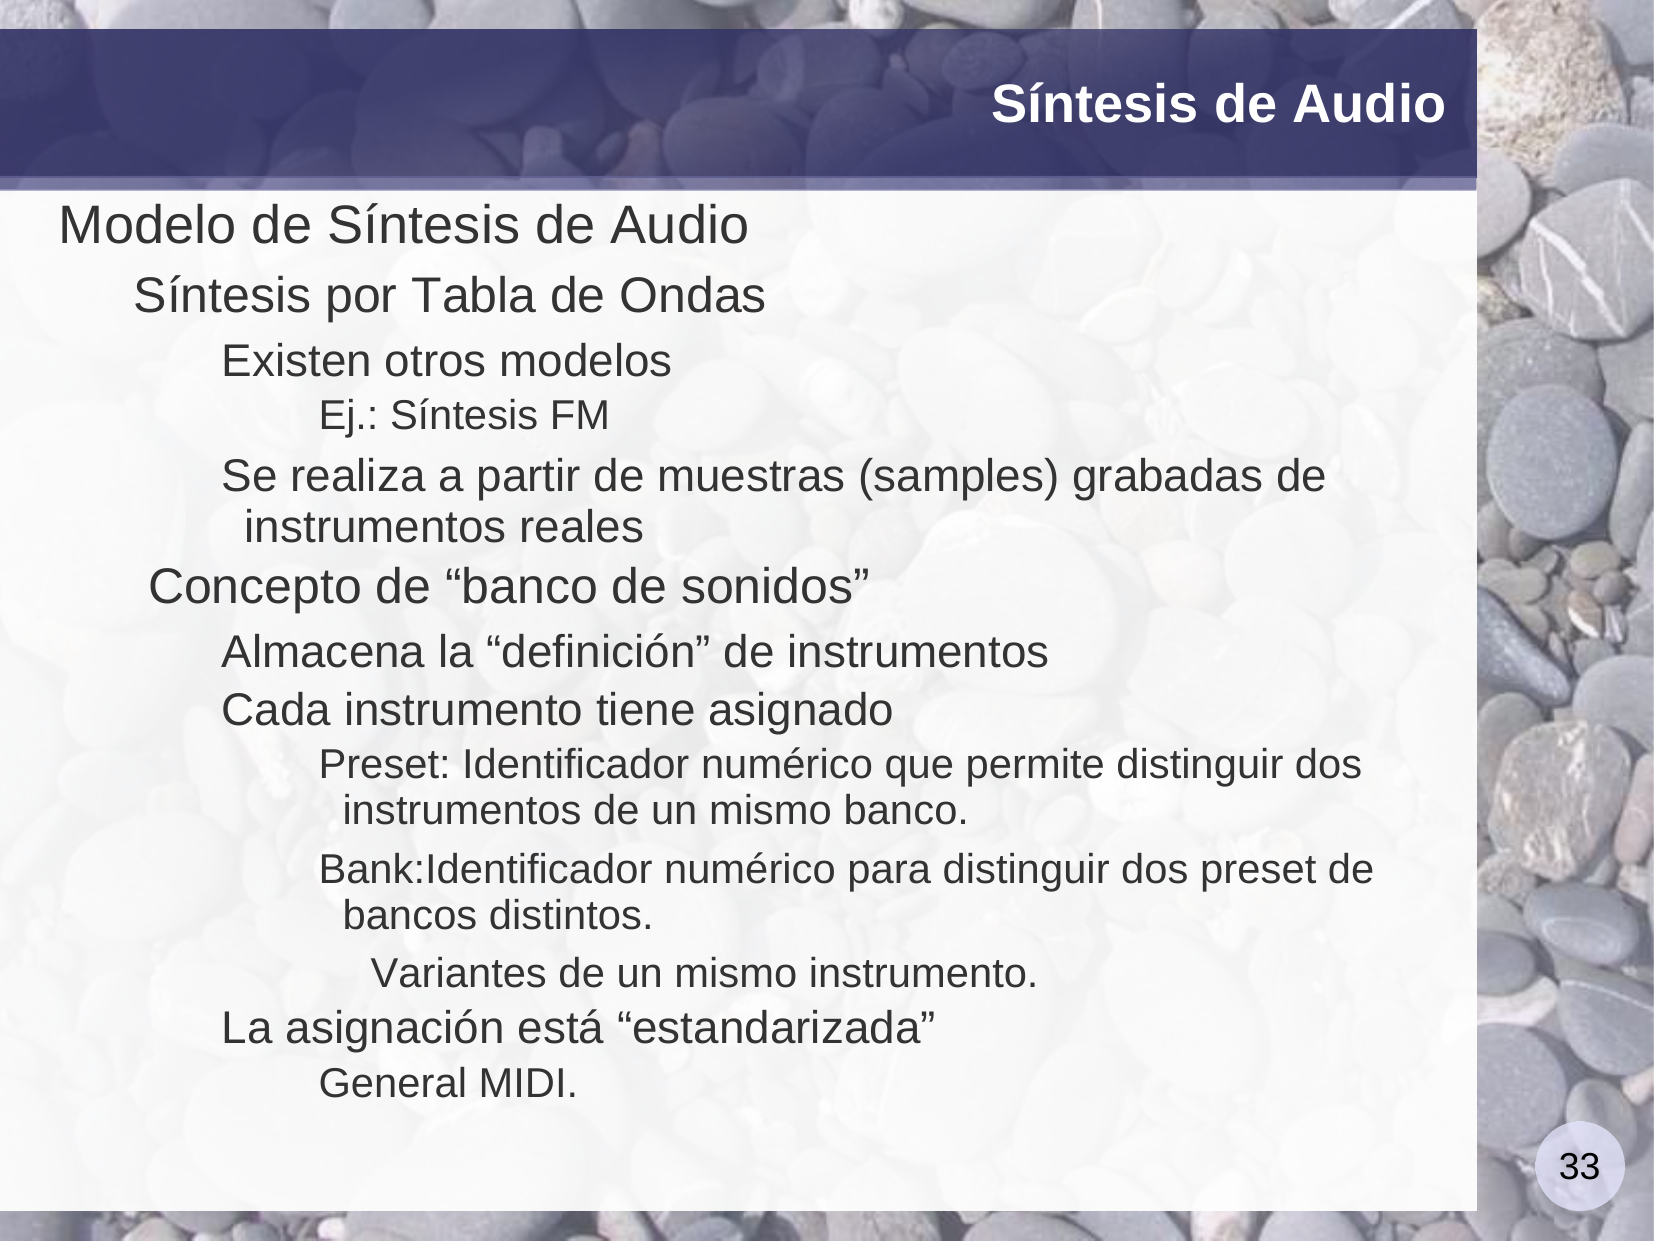

# Síntesis de Audio
Modelo de Síntesis de Audio
Síntesis por Tabla de Ondas
 Existen otros modelos
 Ej.: Síntesis FM
 Se realiza a partir de muestras (samples) grabadas de instrumentos reales
 Concepto de “banco de sonidos”
 Almacena la “definición” de instrumentos
 Cada instrumento tiene asignado
 Preset: Identificador numérico que permite distinguir dos instrumentos de un mismo banco.
 Bank:Identificador numérico para distinguir dos preset de bancos distintos.
 Variantes de un mismo instrumento.
 La asignación está “estandarizada”
 General MIDI.